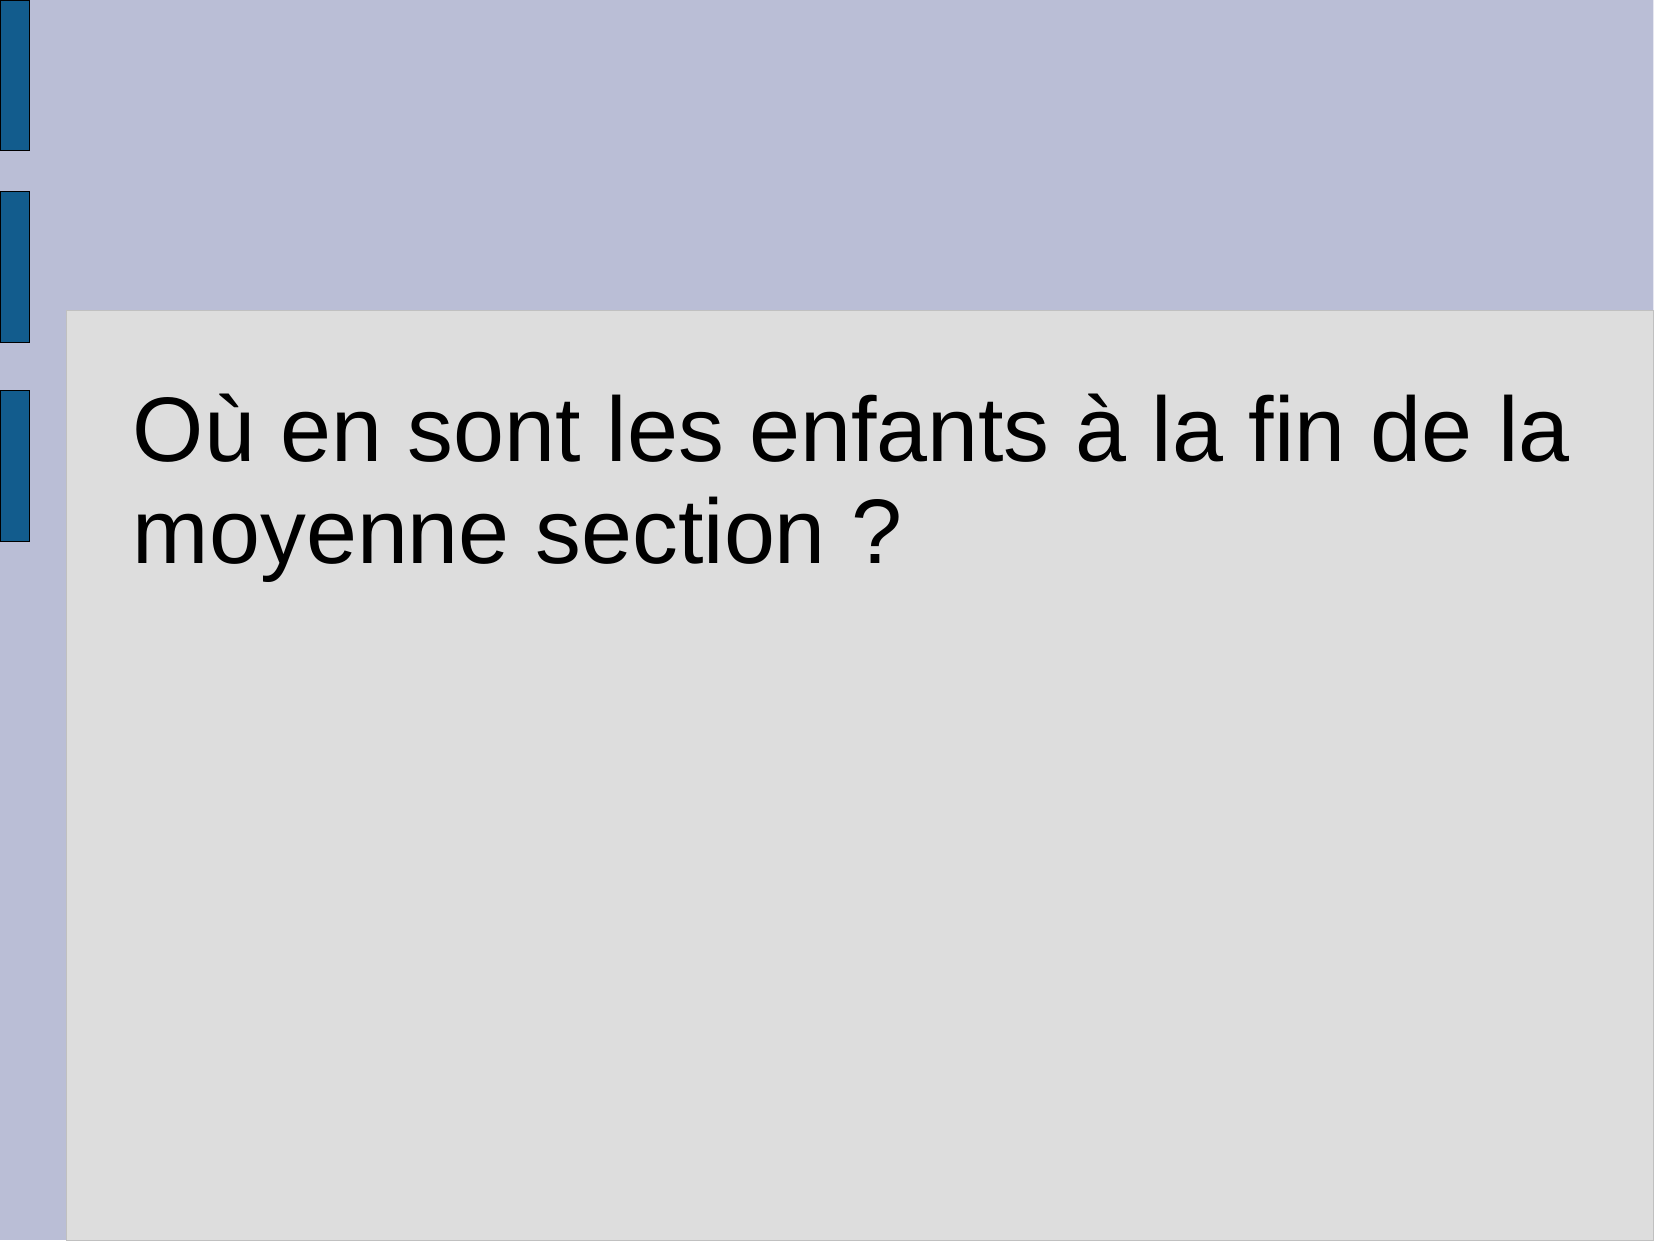

#
Où en sont les enfants à la fin de la moyenne section ?